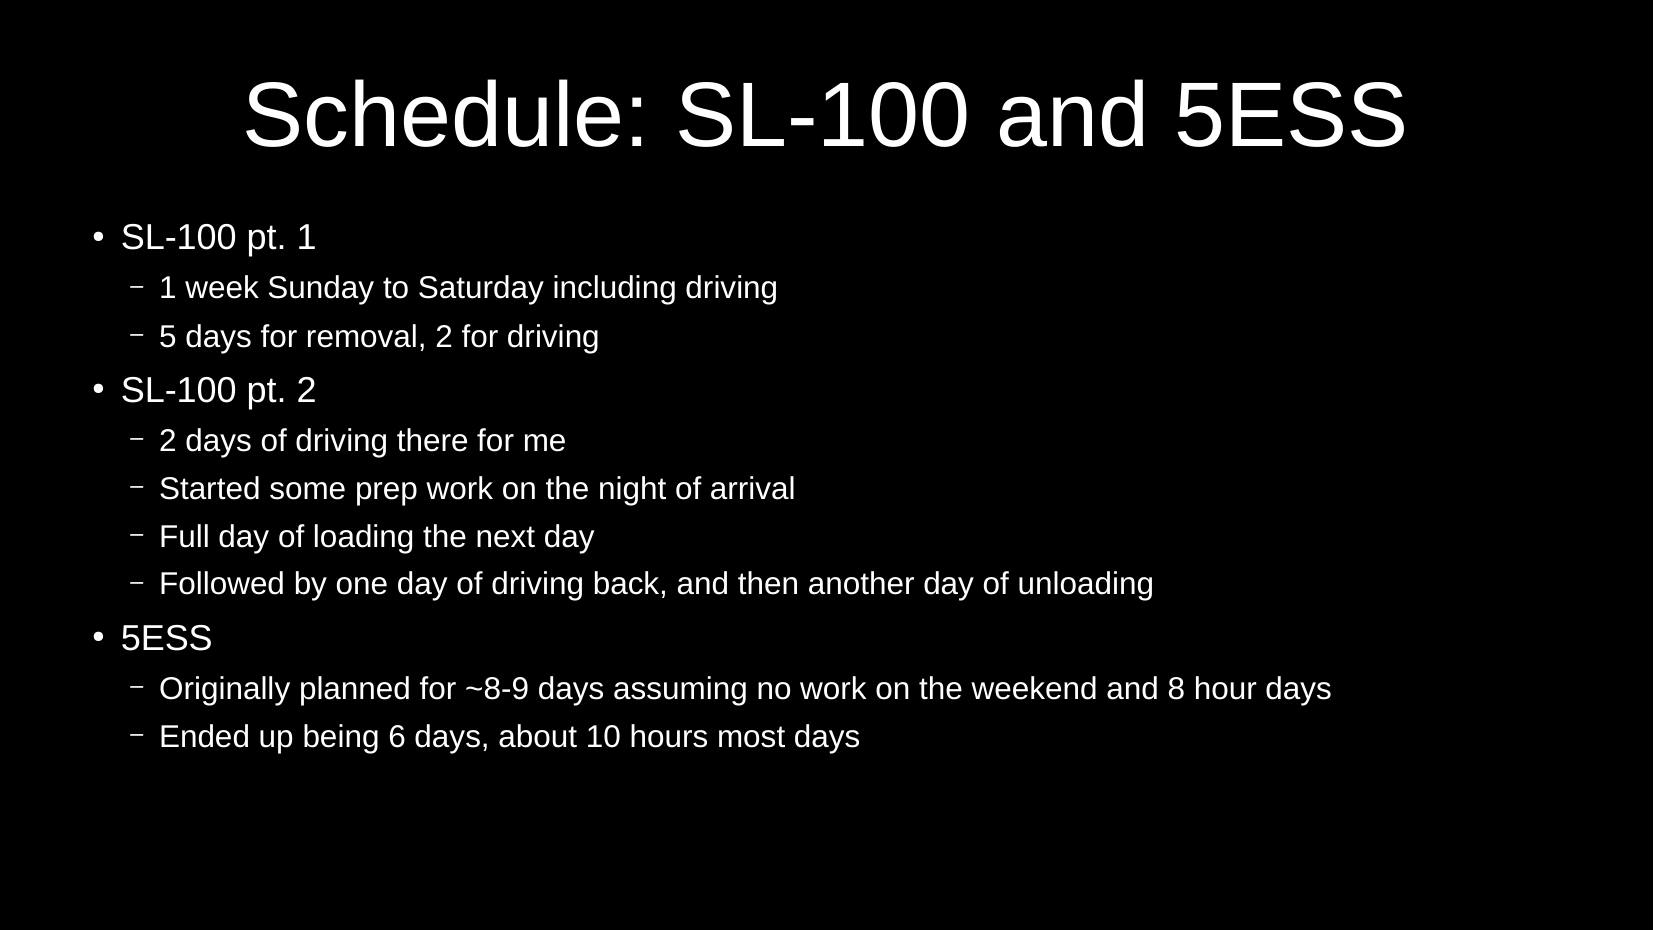

# Schedule: SL-100 and 5ESS
SL-100 pt. 1
1 week Sunday to Saturday including driving
5 days for removal, 2 for driving
SL-100 pt. 2
2 days of driving there for me
Started some prep work on the night of arrival
Full day of loading the next day
Followed by one day of driving back, and then another day of unloading
5ESS
Originally planned for ~8-9 days assuming no work on the weekend and 8 hour days
Ended up being 6 days, about 10 hours most days